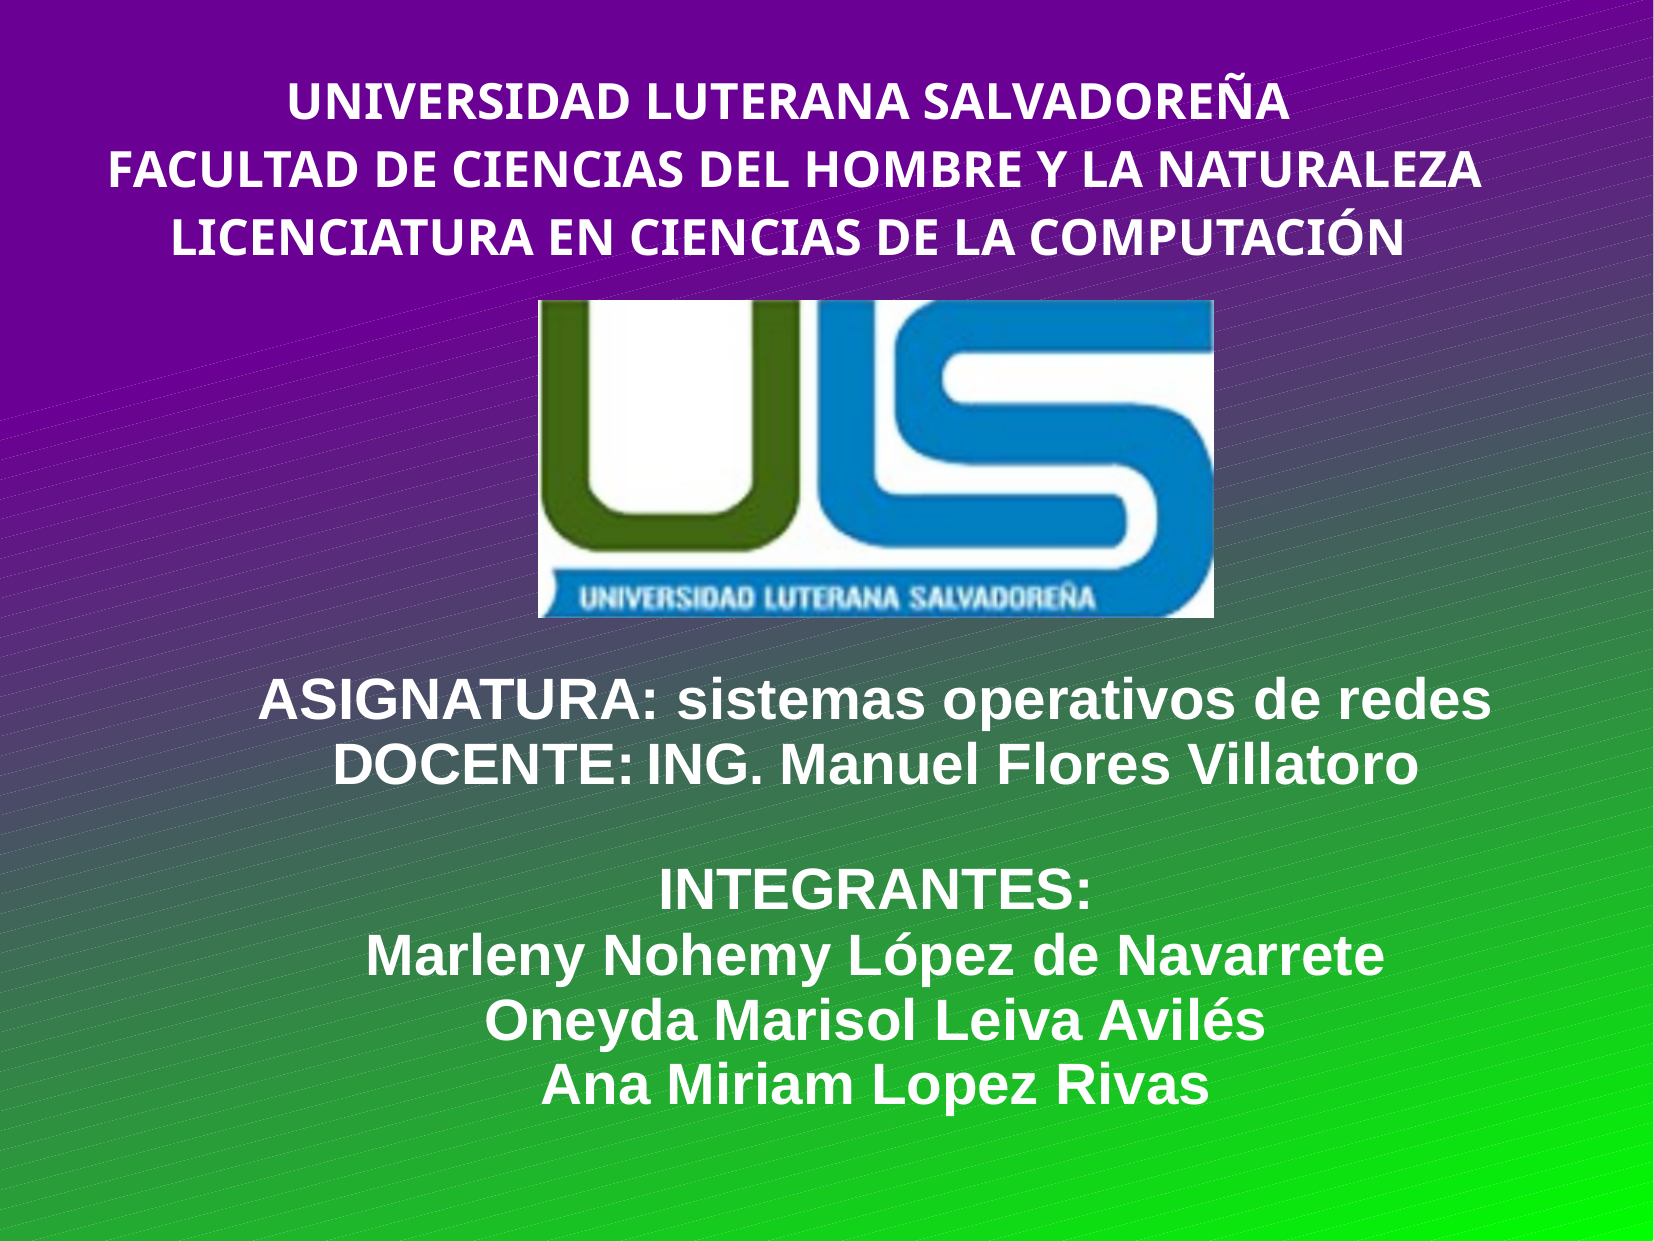

UNIVERSIDAD LUTERANA SALVADOREÑA
 FACULTAD DE CIENCIAS DEL HOMBRE Y LA NATURALEZA
LICENCIATURA EN CIENCIAS DE LA COMPUTACIÓN
ASIGNATURA: sistemas operativos de redes
DOCENTE: ING. Manuel Flores Villatoro
INTEGRANTES:
Marleny Nohemy López de Navarrete
Oneyda Marisol Leiva Avilés
Ana Miriam Lopez Rivas